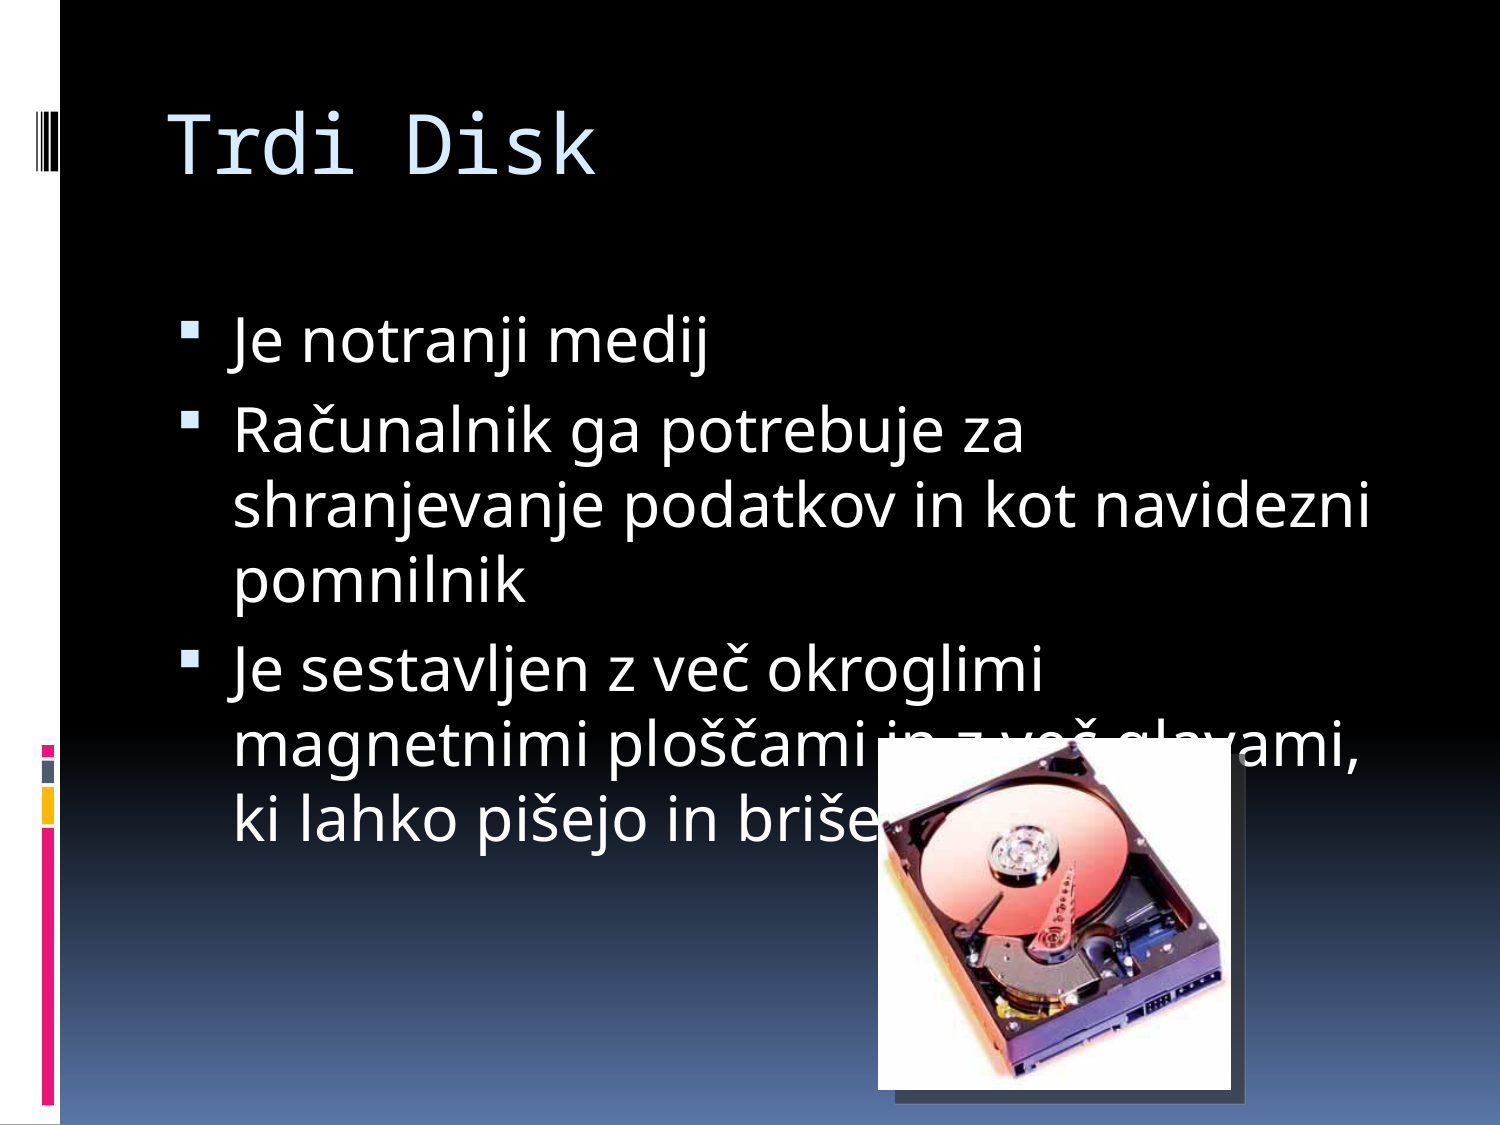

# Trdi Disk
Je notranji medij
Računalnik ga potrebuje za shranjevanje podatkov in kot navidezni pomnilnik
Je sestavljen z več okroglimi magnetnimi ploščami in z več glavami, ki lahko pišejo in brišejo